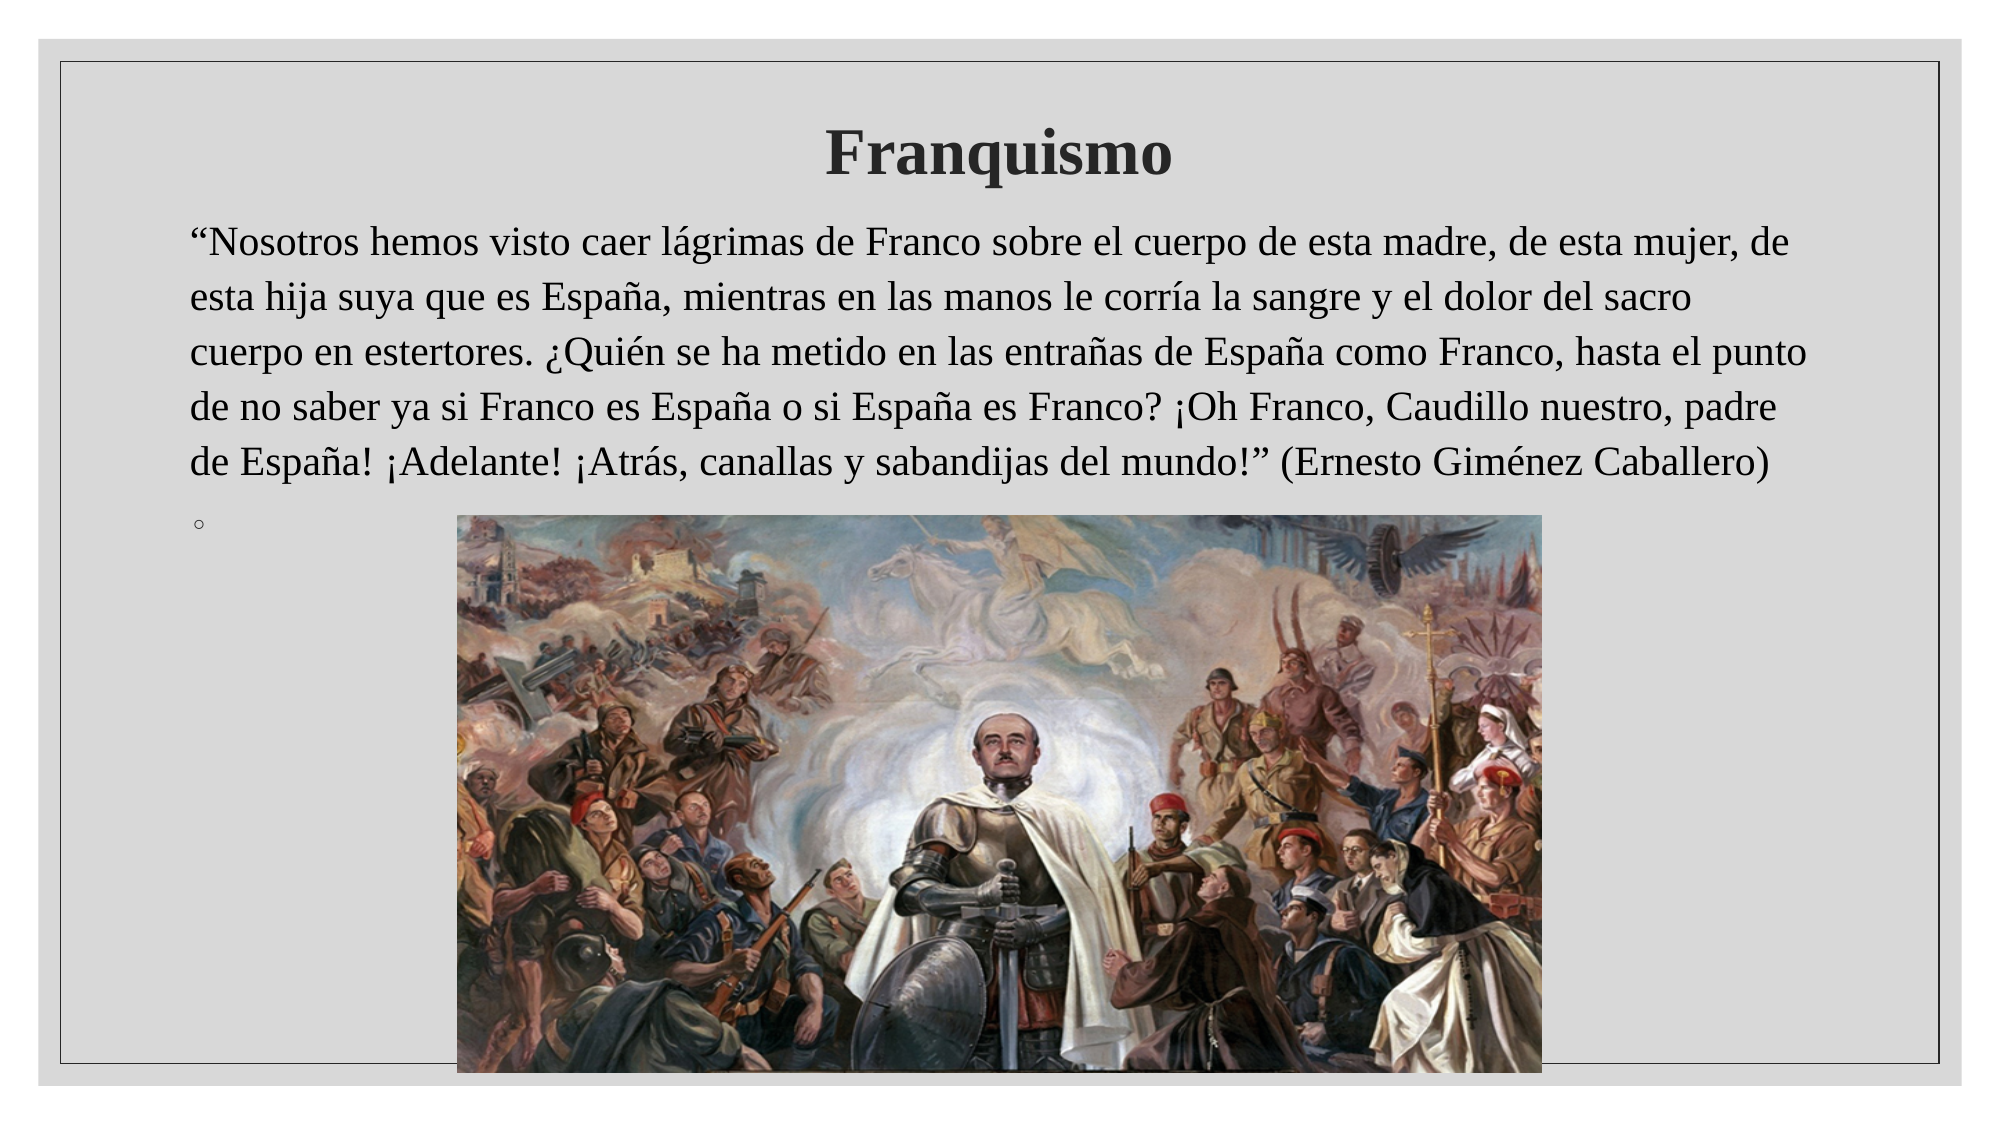

# Franquismo
“Nosotros hemos visto caer lágrimas de Franco sobre el cuerpo de esta madre, de esta mujer, de esta hija suya que es España, mientras en las manos le corría la sangre y el dolor del sacro cuerpo en estertores. ¿Quién se ha metido en las entrañas de España como Franco, hasta el punto de no saber ya si Franco es España o si España es Franco? ¡Oh Franco, Caudillo nuestro, padre de España! ¡Adelante! ¡Atrás, canallas y sabandijas del mundo!” (Ernesto Giménez Caballero)